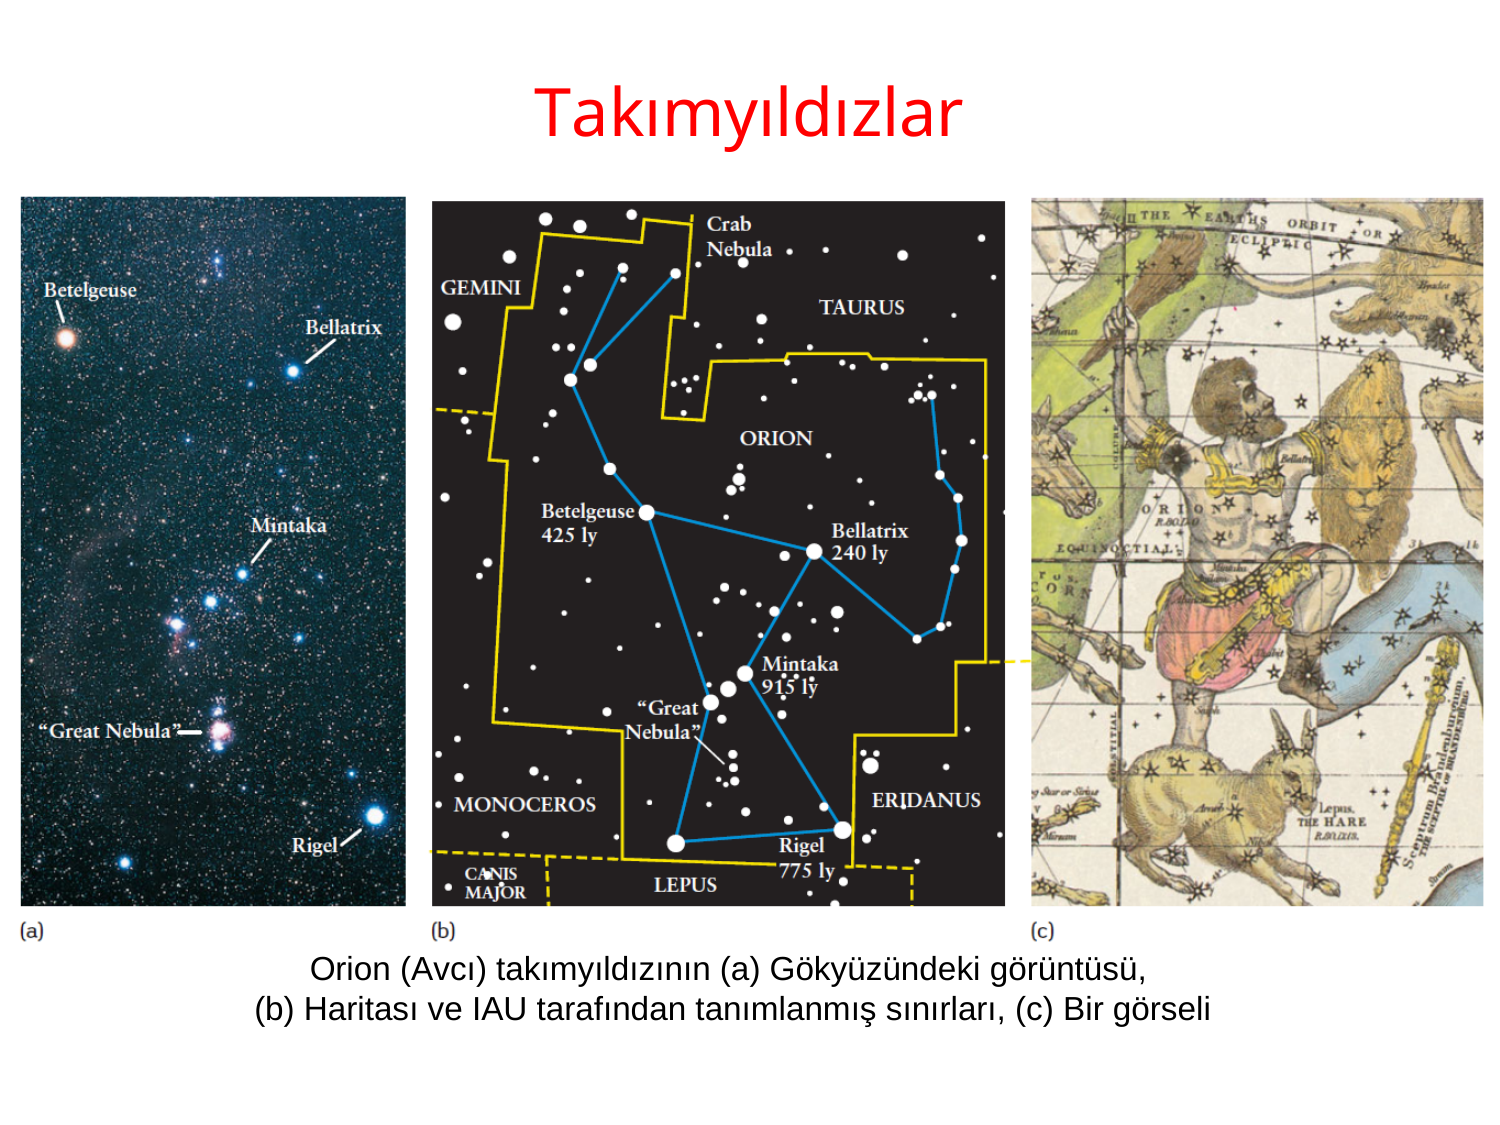

# Takımyıldızlar
Orion (Avcı) takımyıldızının (a) Gökyüzündeki görüntüsü,
(b) Haritası ve IAU tarafından tanımlanmış sınırları, (c) Bir görseli